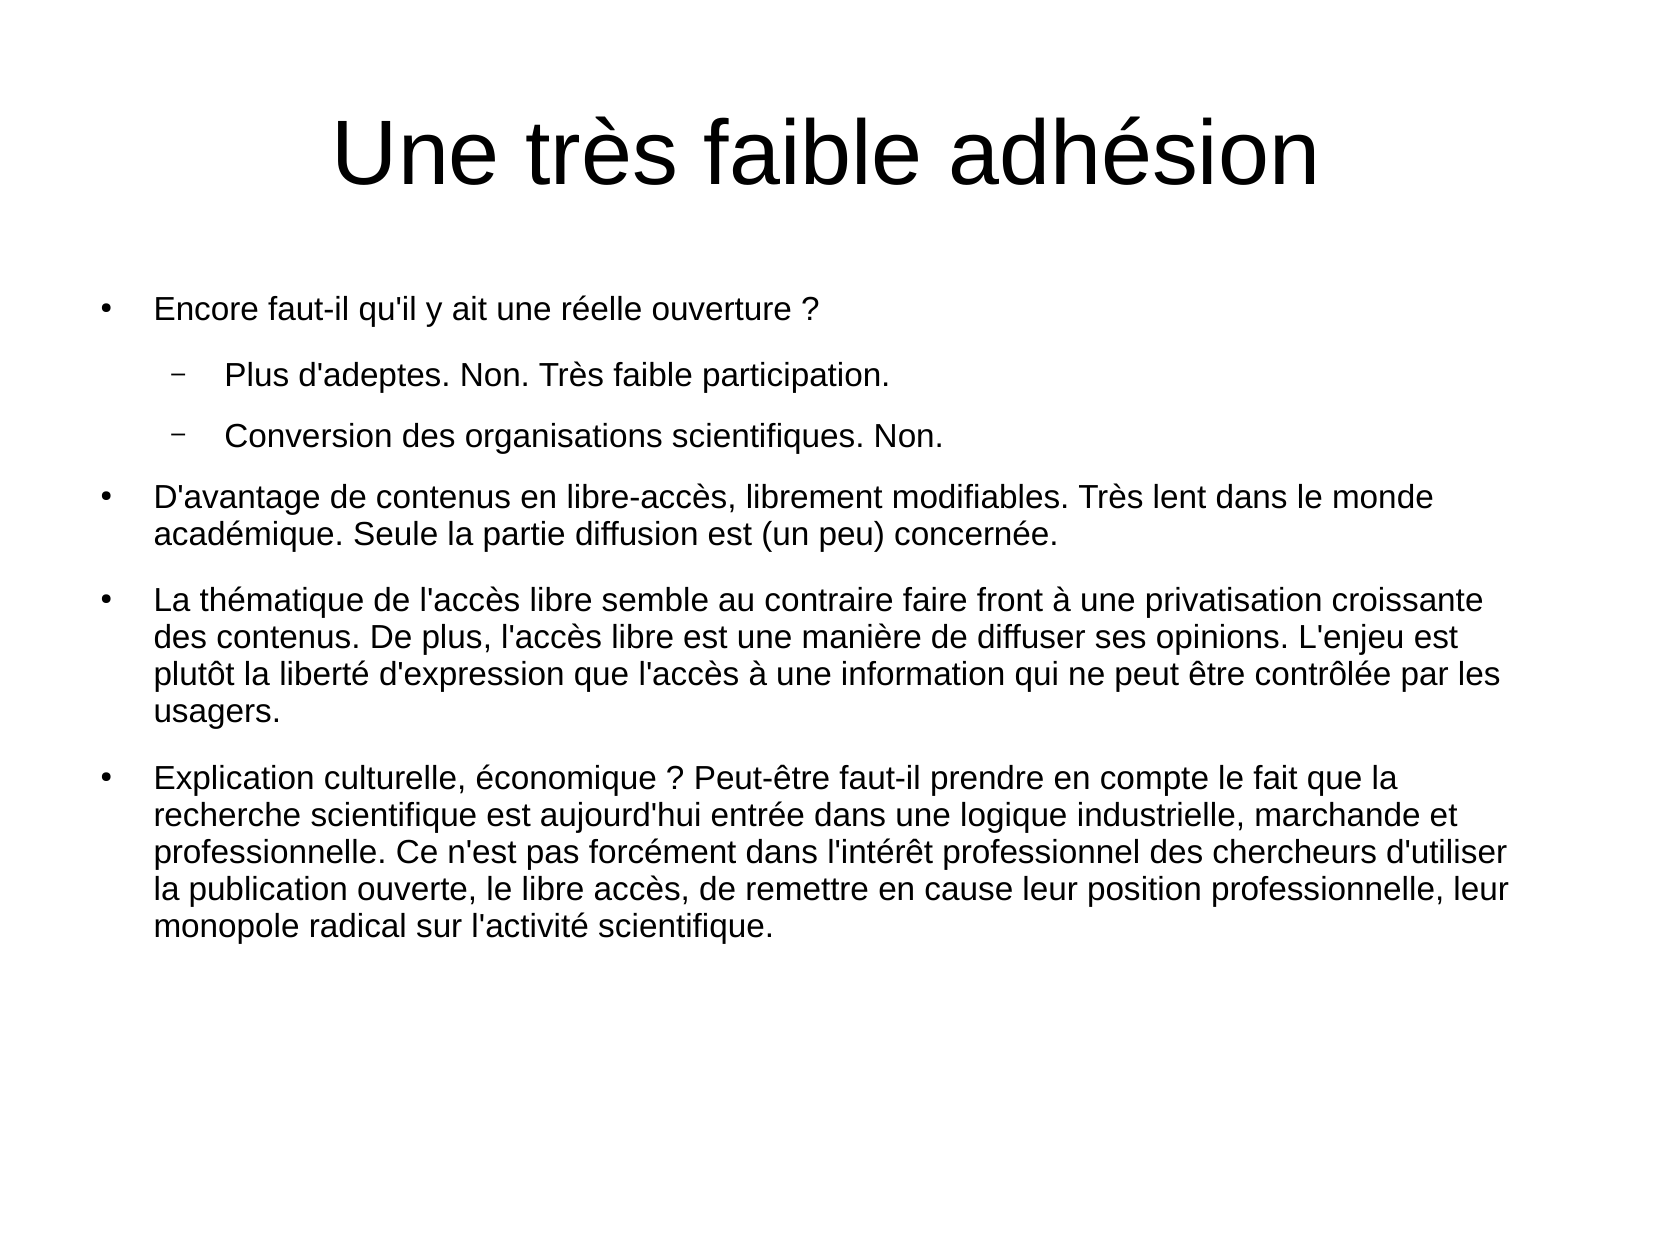

# Une très faible adhésion
Encore faut-il qu'il y ait une réelle ouverture ?
Plus d'adeptes. Non. Très faible participation.
Conversion des organisations scientifiques. Non.
D'avantage de contenus en libre-accès, librement modifiables. Très lent dans le monde académique. Seule la partie diffusion est (un peu) concernée.
La thématique de l'accès libre semble au contraire faire front à une privatisation croissante des contenus. De plus, l'accès libre est une manière de diffuser ses opinions. L'enjeu est plutôt la liberté d'expression que l'accès à une information qui ne peut être contrôlée par les usagers.
Explication culturelle, économique ? Peut-être faut-il prendre en compte le fait que la recherche scientifique est aujourd'hui entrée dans une logique industrielle, marchande et professionnelle. Ce n'est pas forcément dans l'intérêt professionnel des chercheurs d'utiliser la publication ouverte, le libre accès, de remettre en cause leur position professionnelle, leur monopole radical sur l'activité scientifique.